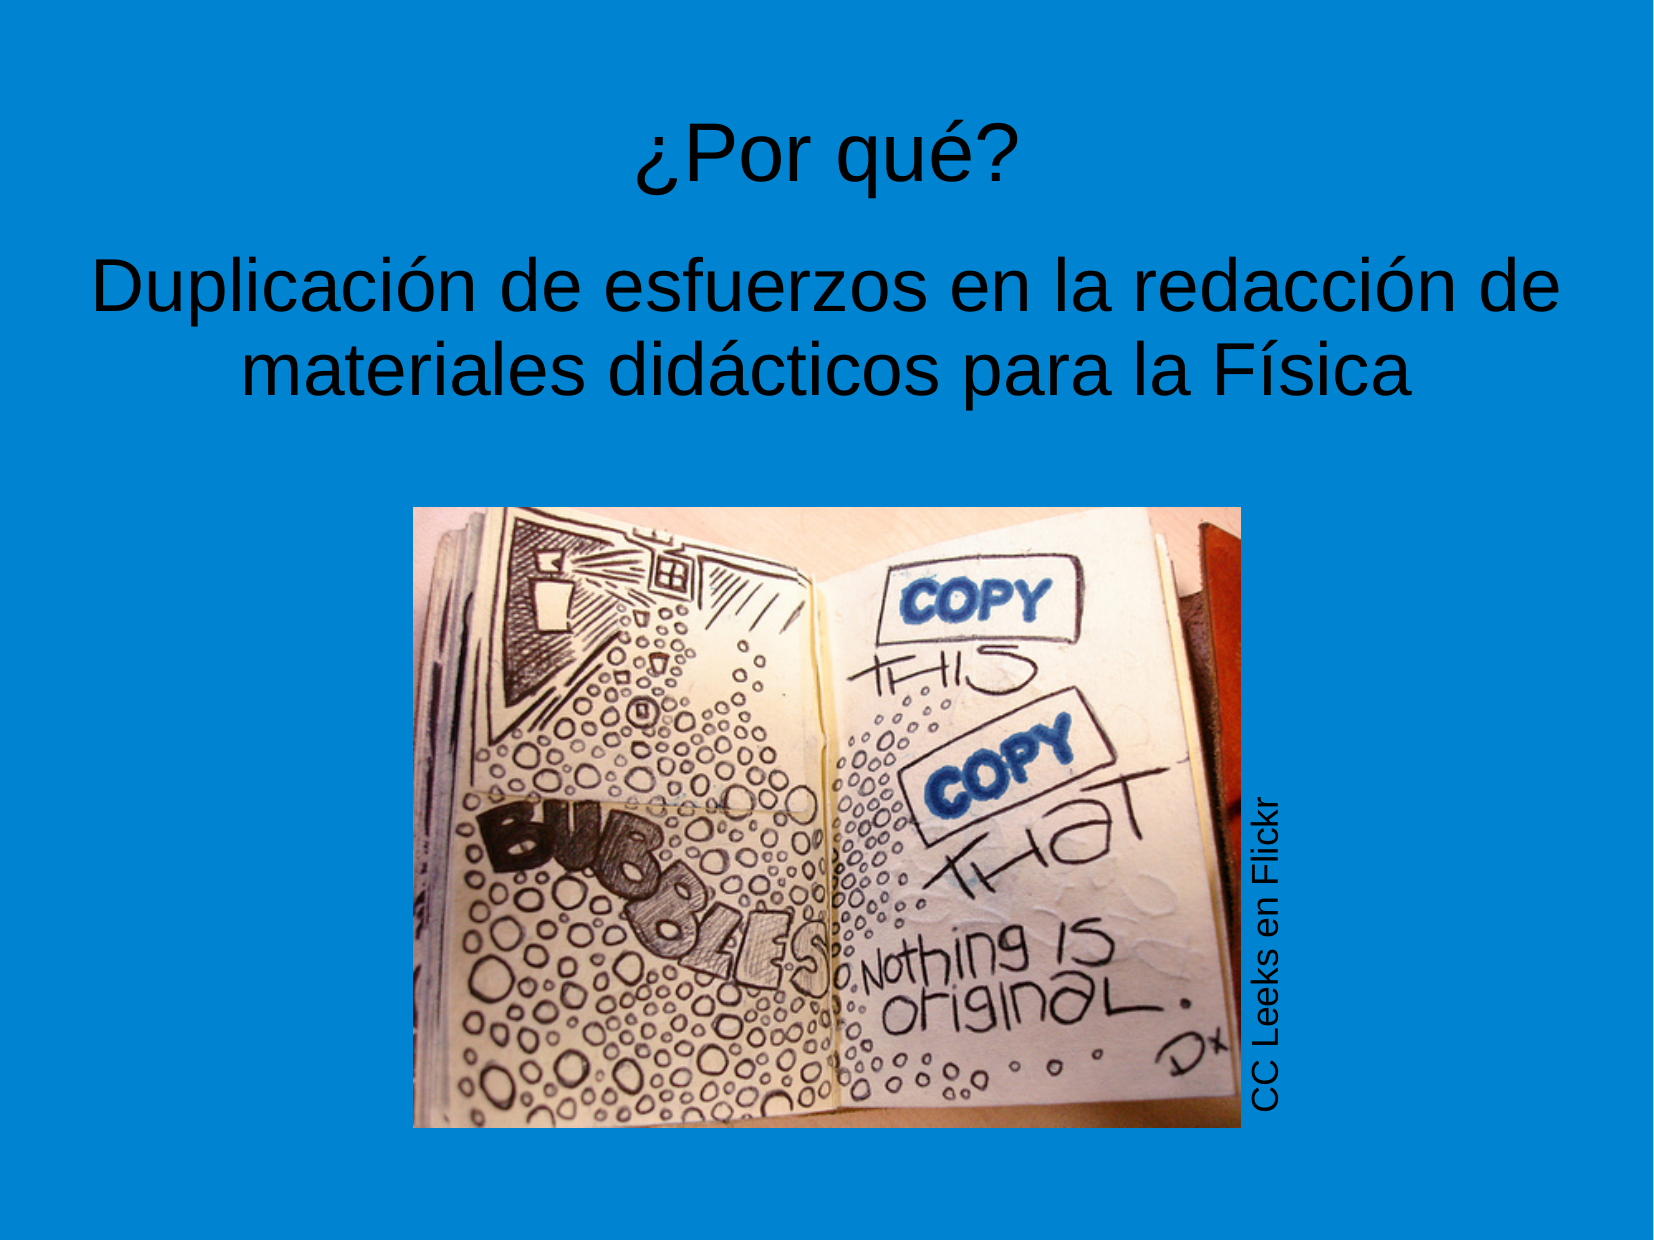

# ¿Por qué?
Duplicación de esfuerzos en la redacción de materiales didácticos para la Física
CC Leeks en Flickr